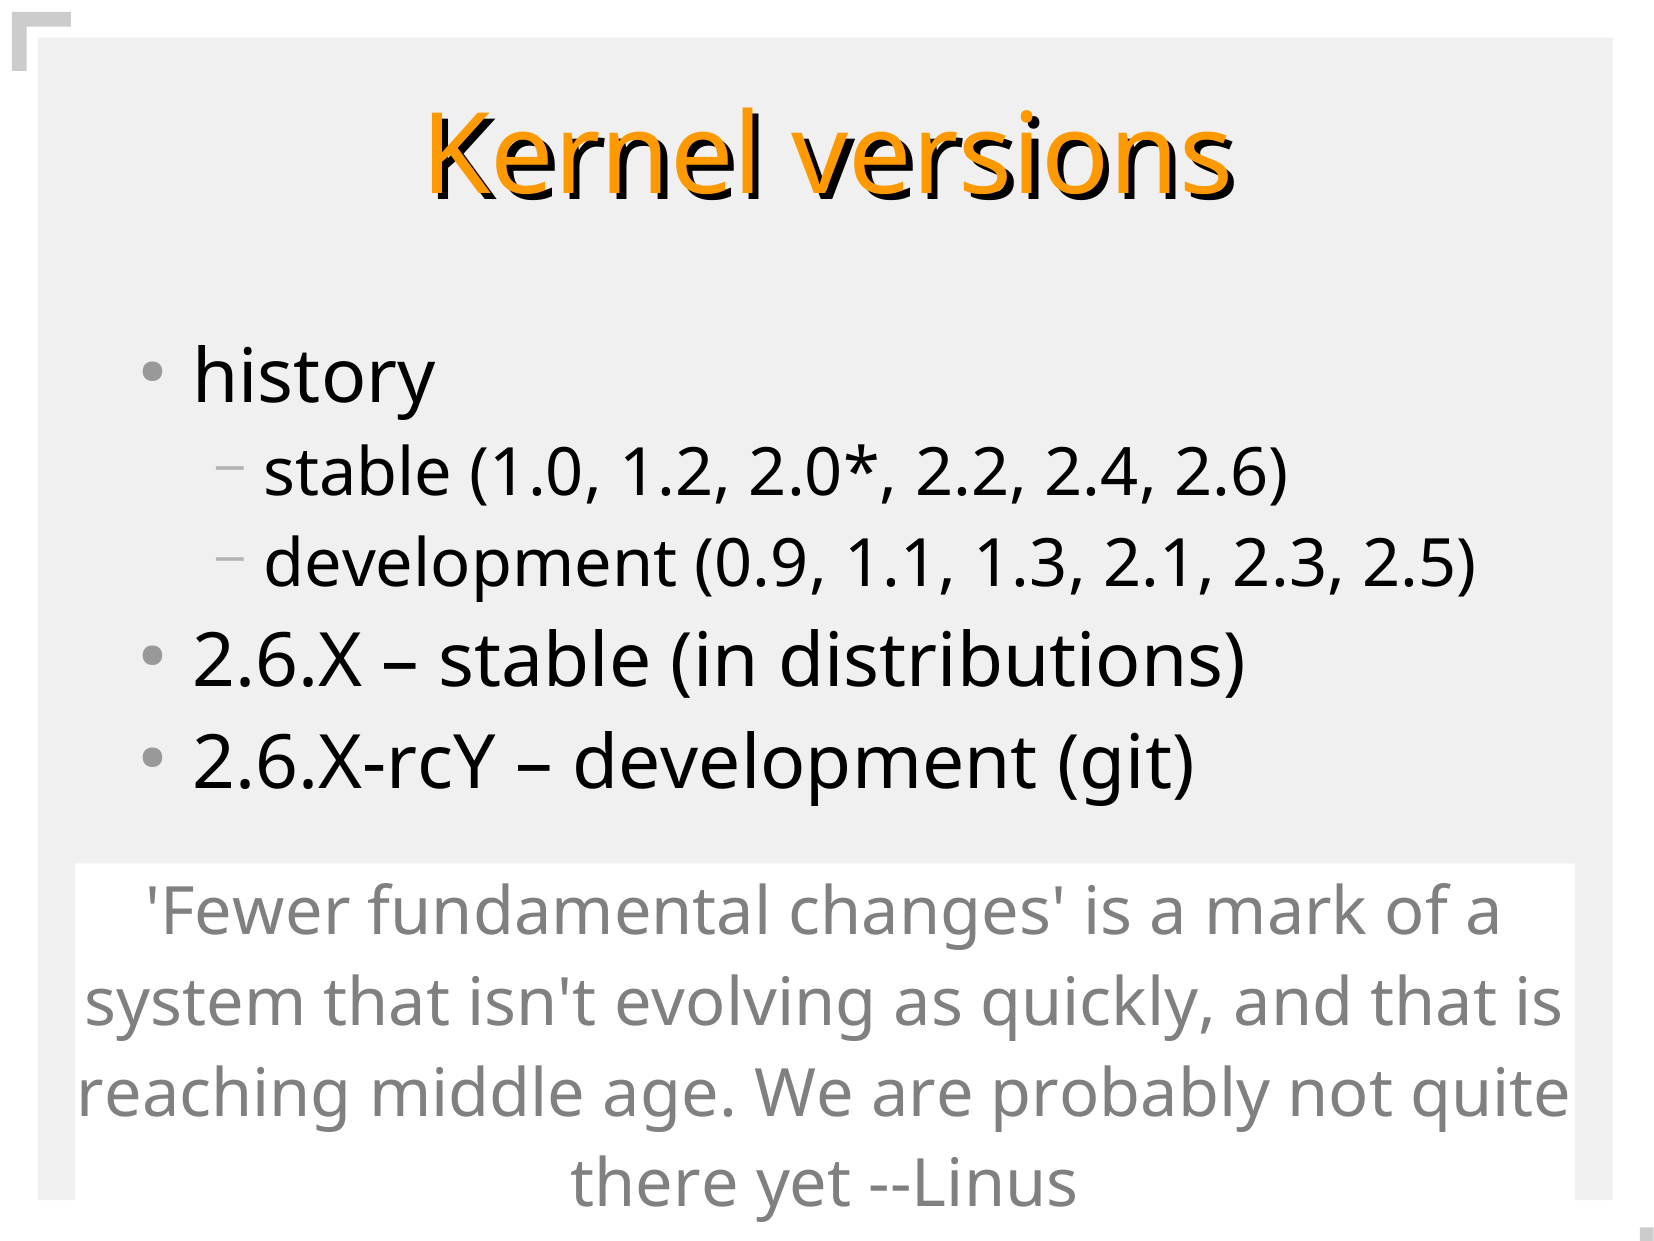

# Kernel versions
history
stable (1.0, 1.2, 2.0*, 2.2, 2.4, 2.6)
development (0.9, 1.1, 1.3, 2.1, 2.3, 2.5)
2.6.X – stable (in distributions)
2.6.X-rcY – development (git)
*) released in 1996. with 64 bit support for Alpha CPU
'Fewer fundamental changes' is a mark of a system that isn't evolving as quickly, and that is reaching middle age. We are probably not quite there yet --Linus